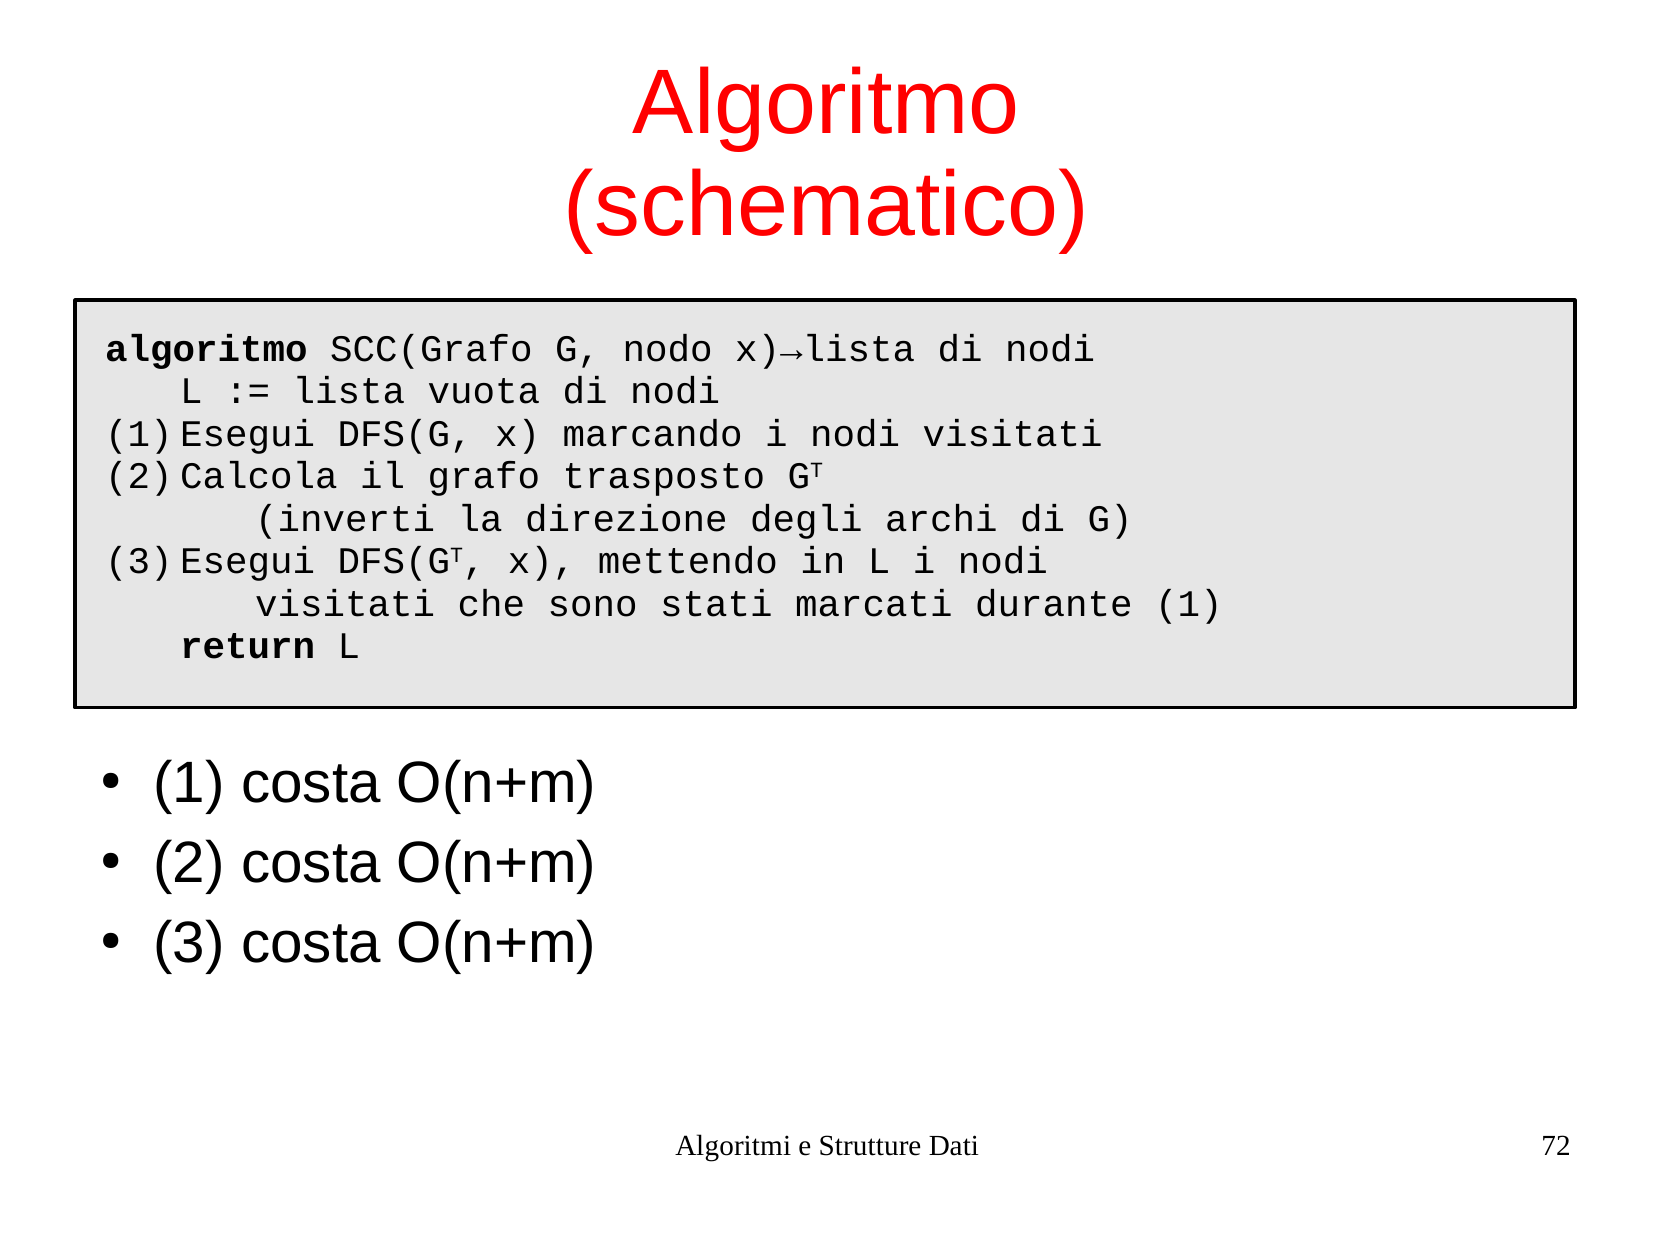

# Algoritmo (schematico)
algoritmo SCC(Grafo G, nodo x)→lista di nodi
	L := lista vuota di nodi
(1)	Esegui DFS(G, x) marcando i nodi visitati
(2)	Calcola il grafo trasposto GT
		(inverti la direzione degli archi di G)
(3)	Esegui DFS(GT, x), mettendo in L i nodi
		visitati che sono stati marcati durante (1)
	return L
(1) costa O(n+m)
(2) costa O(n+m)
(3) costa O(n+m)
Algoritmi e Strutture Dati
72